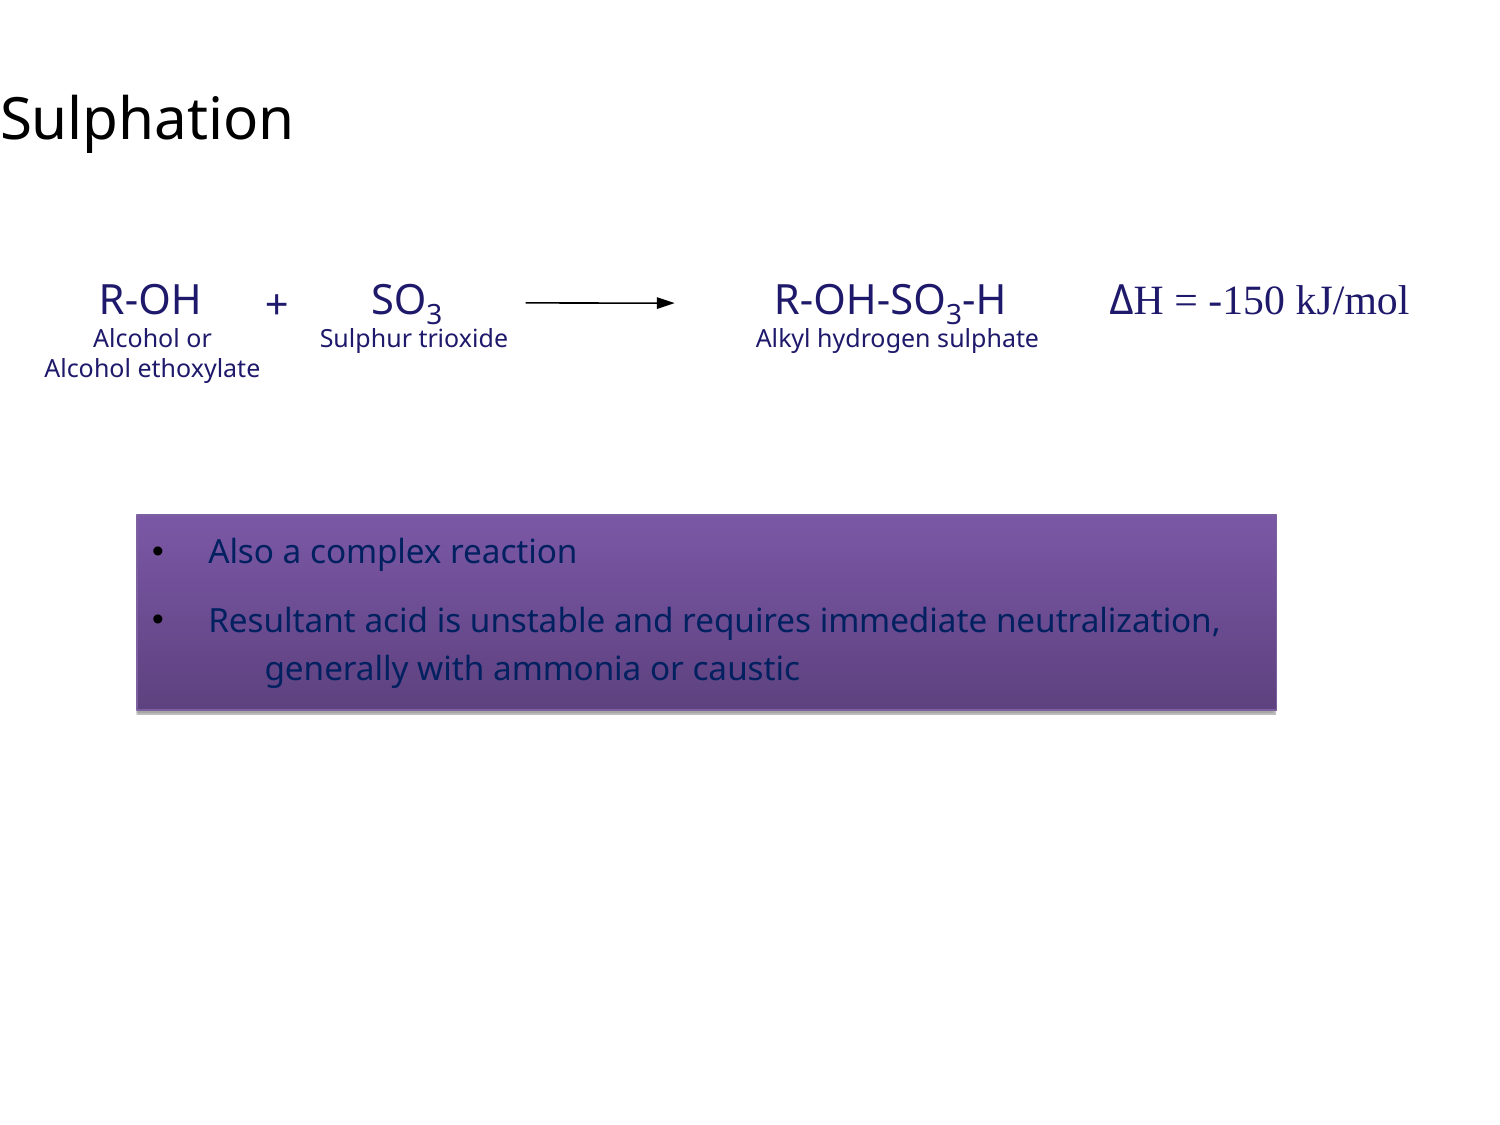

# Sulphation
R-OH
Alcohol or
Alcohol ethoxylate
SO3
Sulphur trioxide
R-OH-SO3-H
Alkyl hydrogen sulphate
ΔH = -150 kJ/mol
+
Also a complex reaction
Resultant acid is unstable and requires immediate neutralization, generally with ammonia or caustic